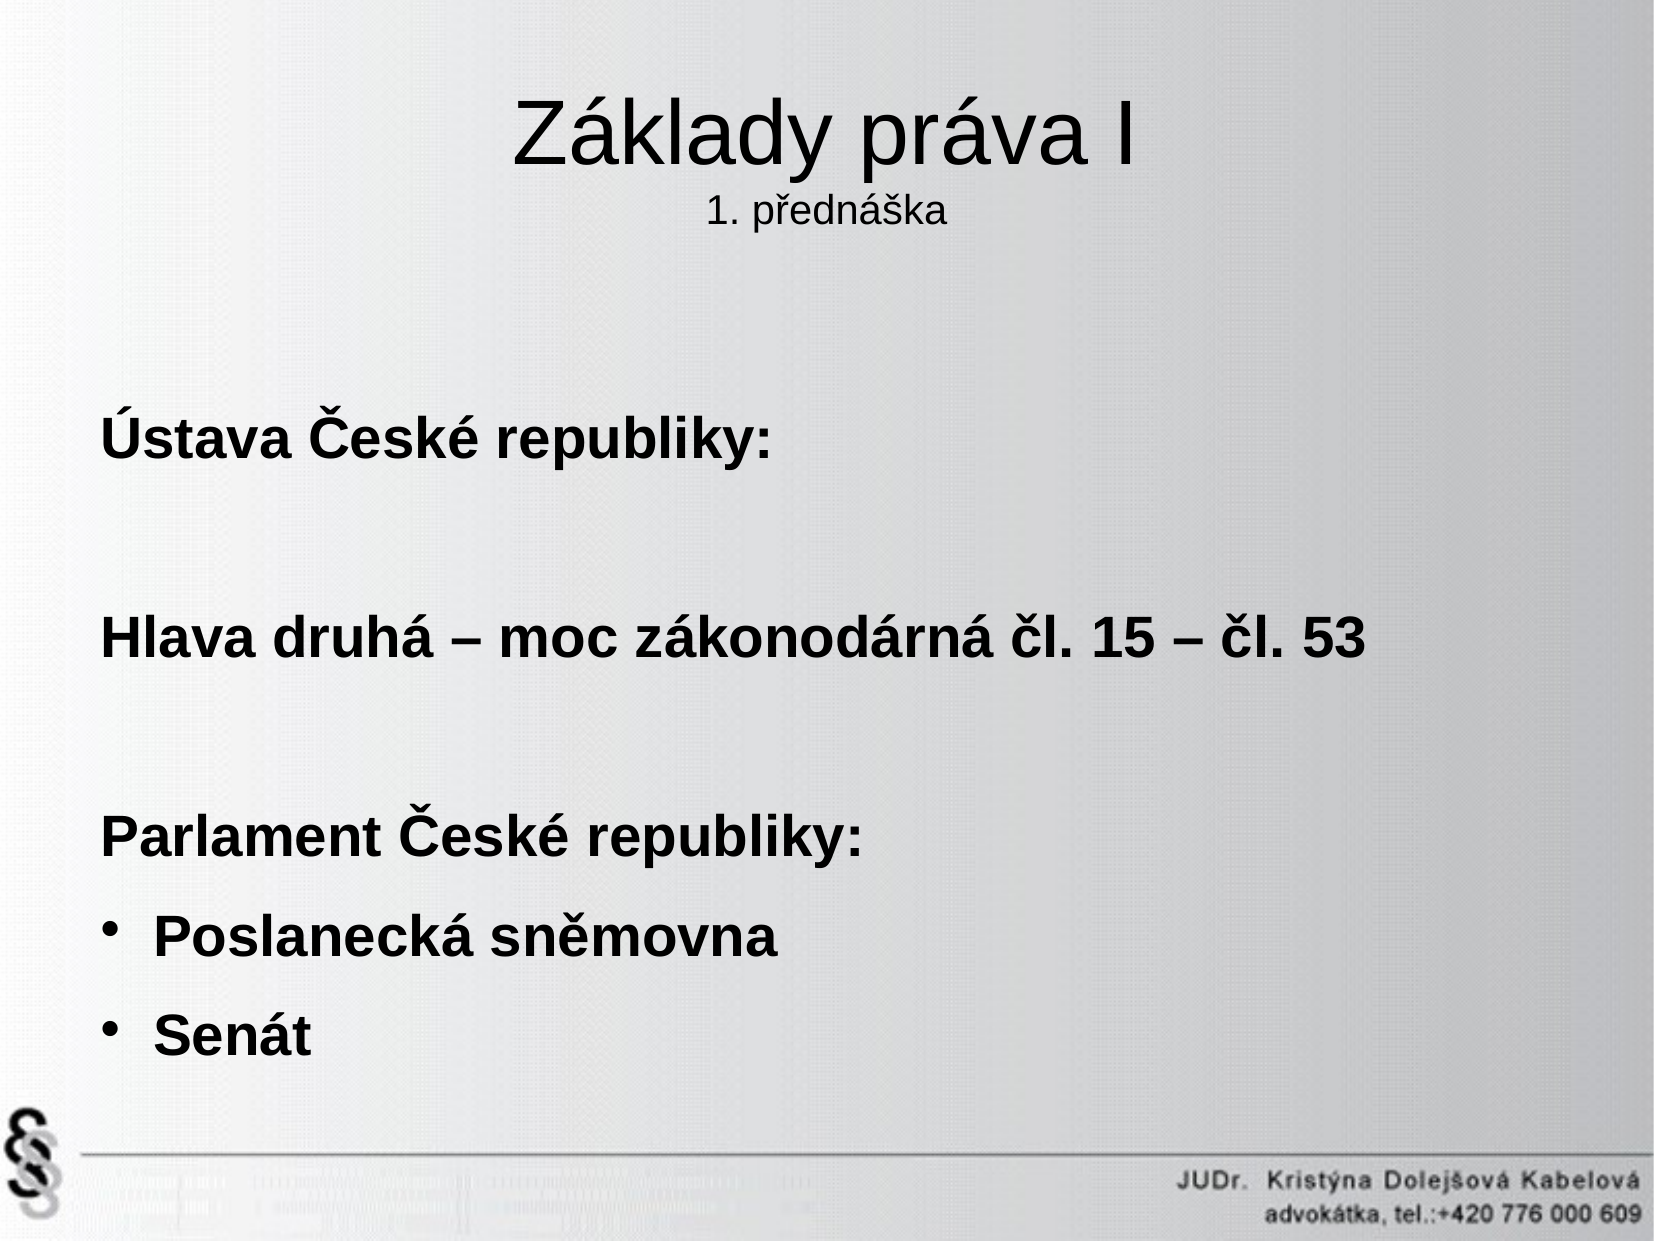

Základy práva I
1. přednáška
Ústava České republiky:
Hlava druhá – moc zákonodárná čl. 15 – čl. 53
Parlament České republiky:
Poslanecká sněmovna
Senát